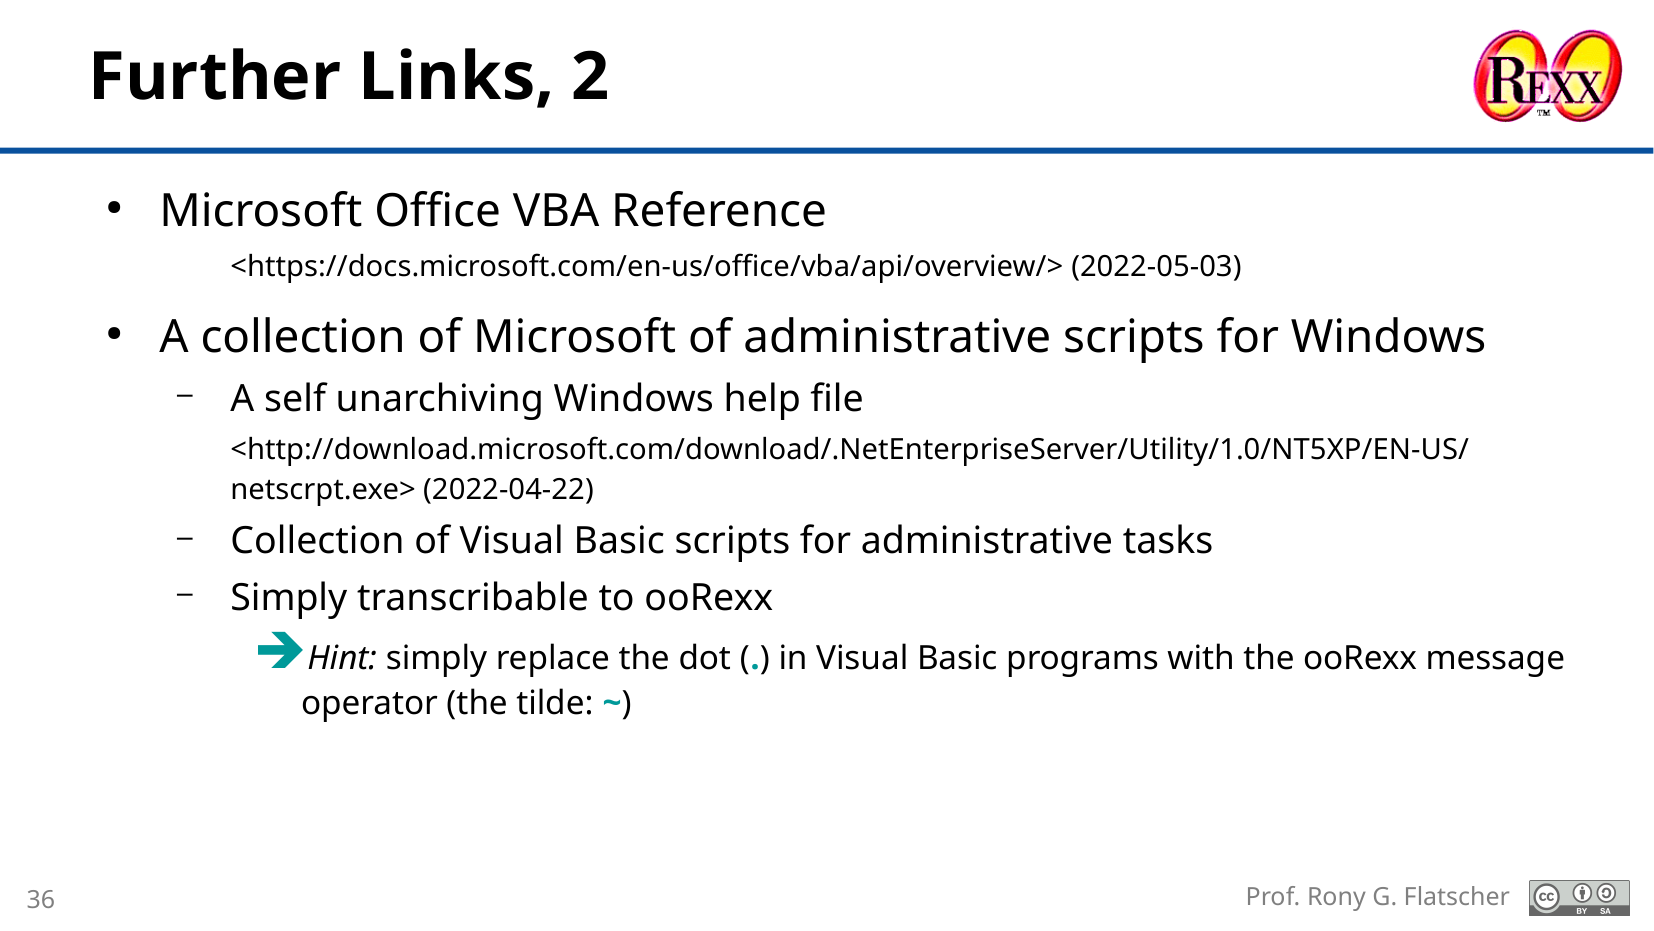

# Further Links, 2
Microsoft Office VBA Reference
<https://docs.microsoft.com/en-us/office/vba/api/overview/> (2022-05-03)
A collection of Microsoft of administrative scripts for Windows
A self unarchiving Windows help file
<http://download.microsoft.com/download/.NetEnterpriseServer/Utility/1.0/NT5XP/EN-US/netscrpt.exe> (2022-04-22)
Collection of Visual Basic scripts for administrative tasks
Simply transcribable to ooRexx
Hint: simply replace the dot (.) in Visual Basic programs with the ooRexx message operator (the tilde: ~)